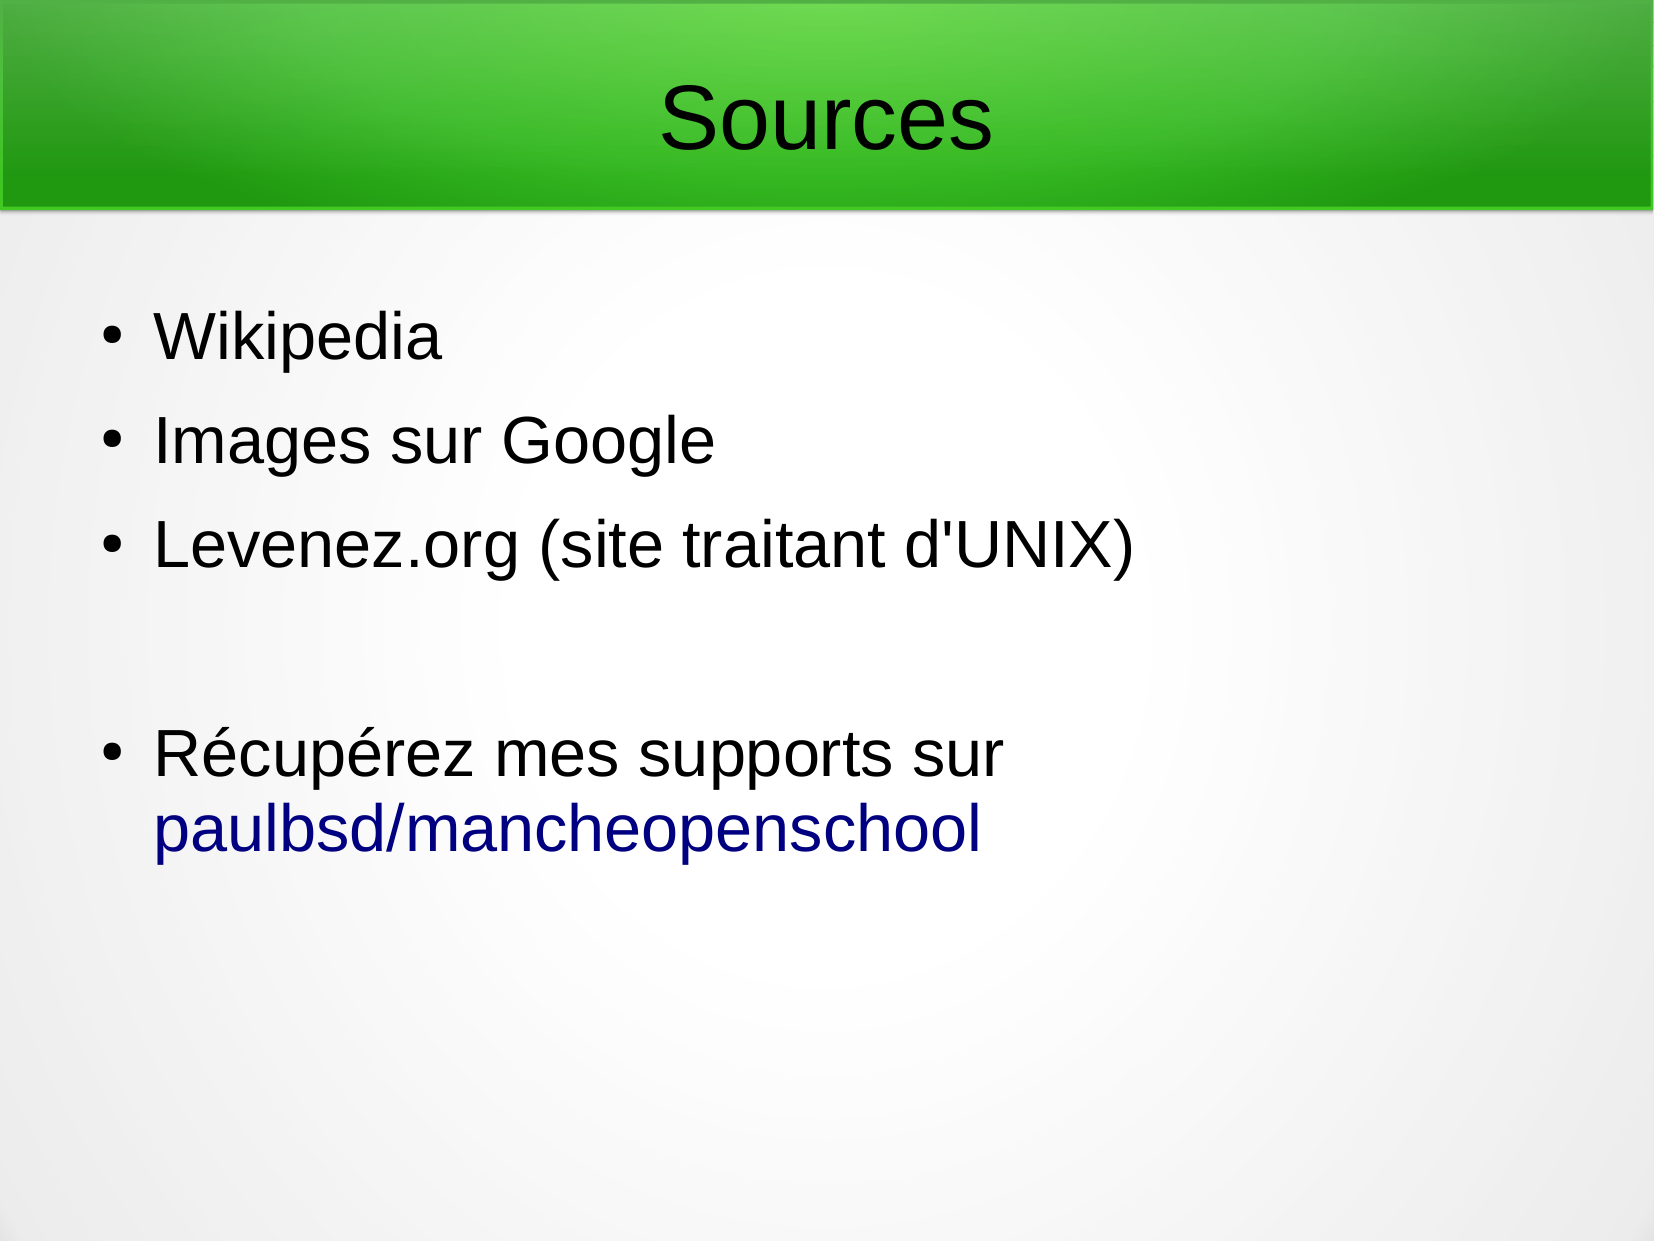

# Sources
Wikipedia
Images sur Google
Levenez.org (site traitant d'UNIX)
Récupérez mes supports sur paulbsd/mancheopenschool